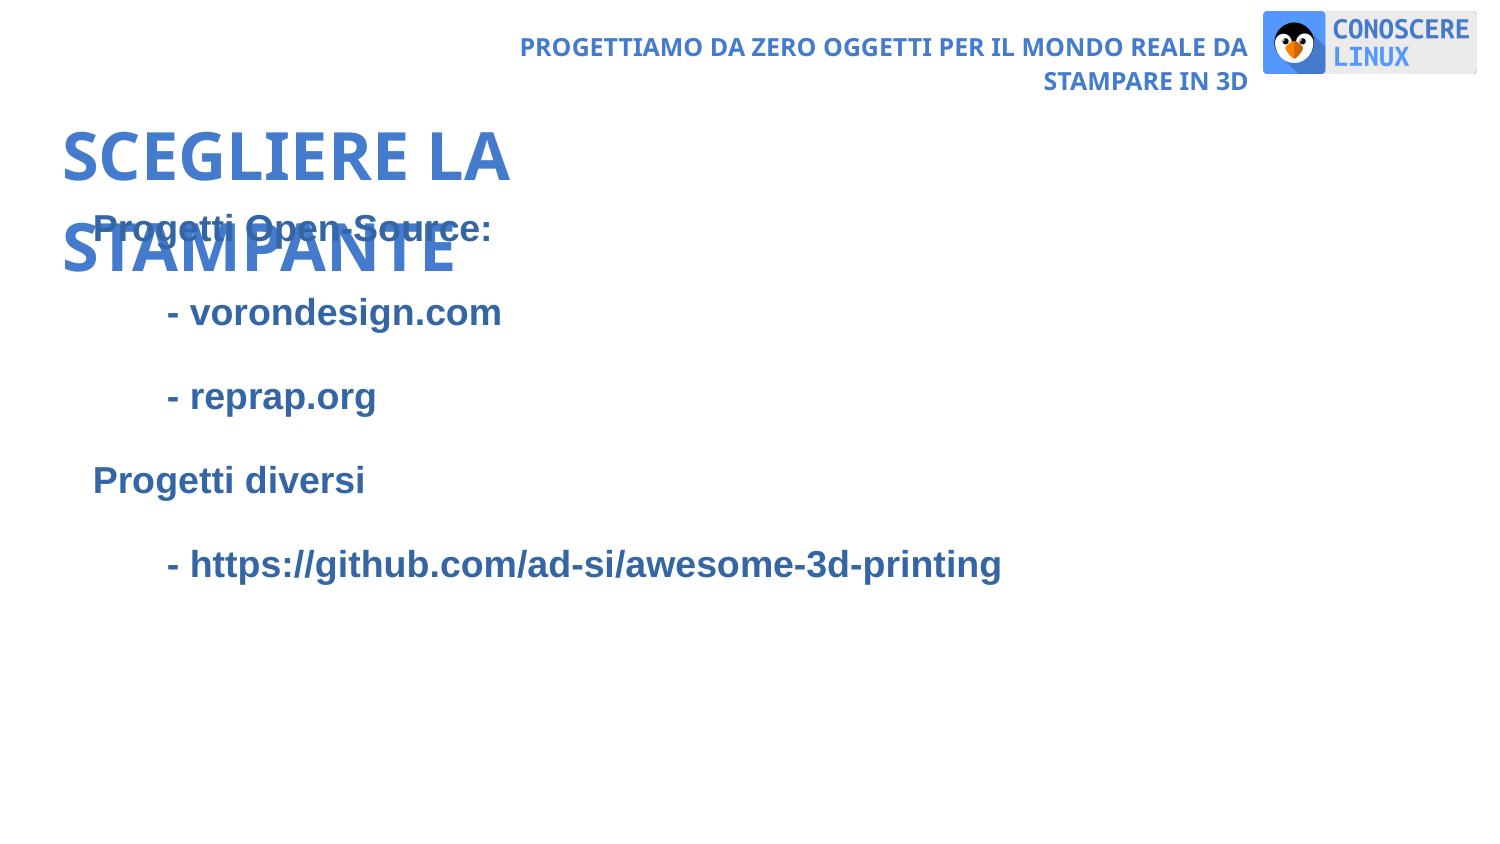

PROGETTIAMO DA ZERO OGGETTI PER IL MONDO REALE DA STAMPARE IN 3D
SCEGLIERE LA STAMPANTE
Progetti Open-Source:
	- vorondesign.com
	- reprap.org
Progetti diversi
	- https://github.com/ad-si/awesome-3d-printing